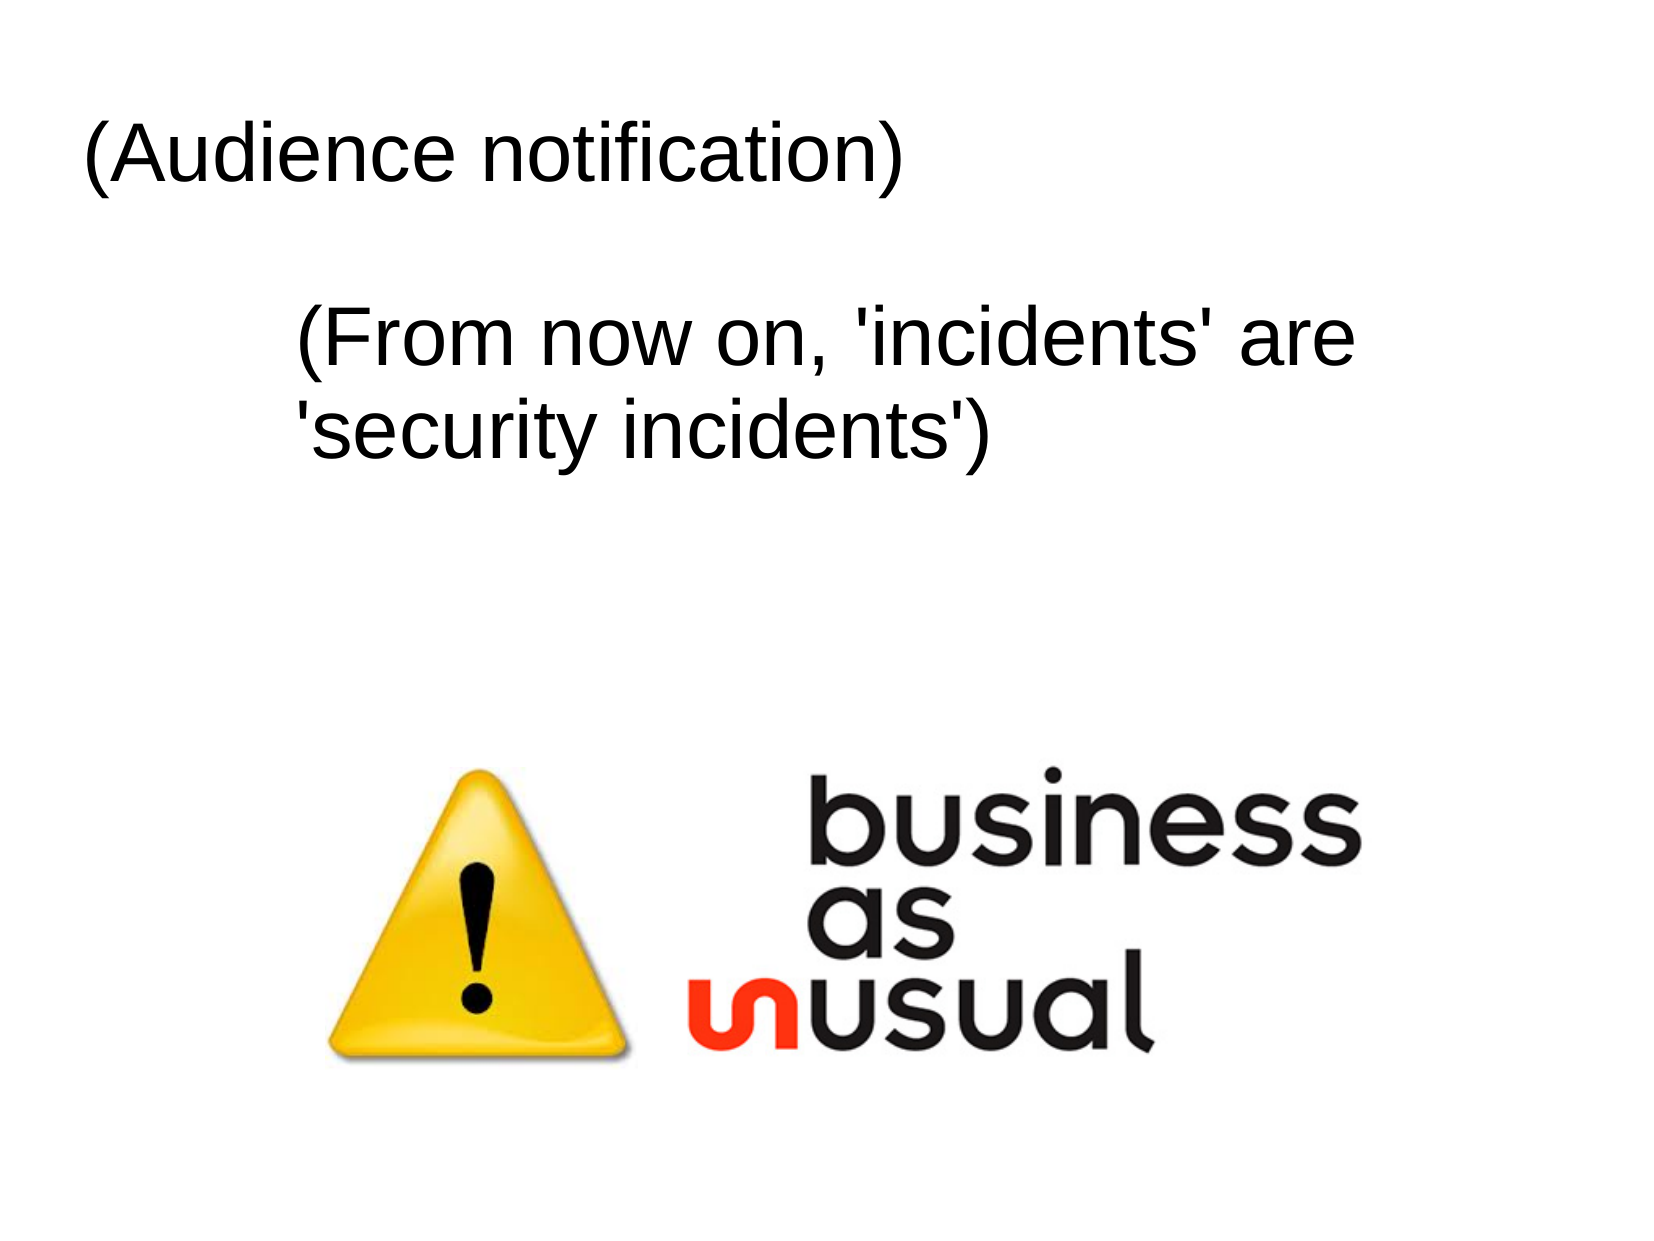

# (Audience notification)
(From now on, 'incidents' are 'security incidents')